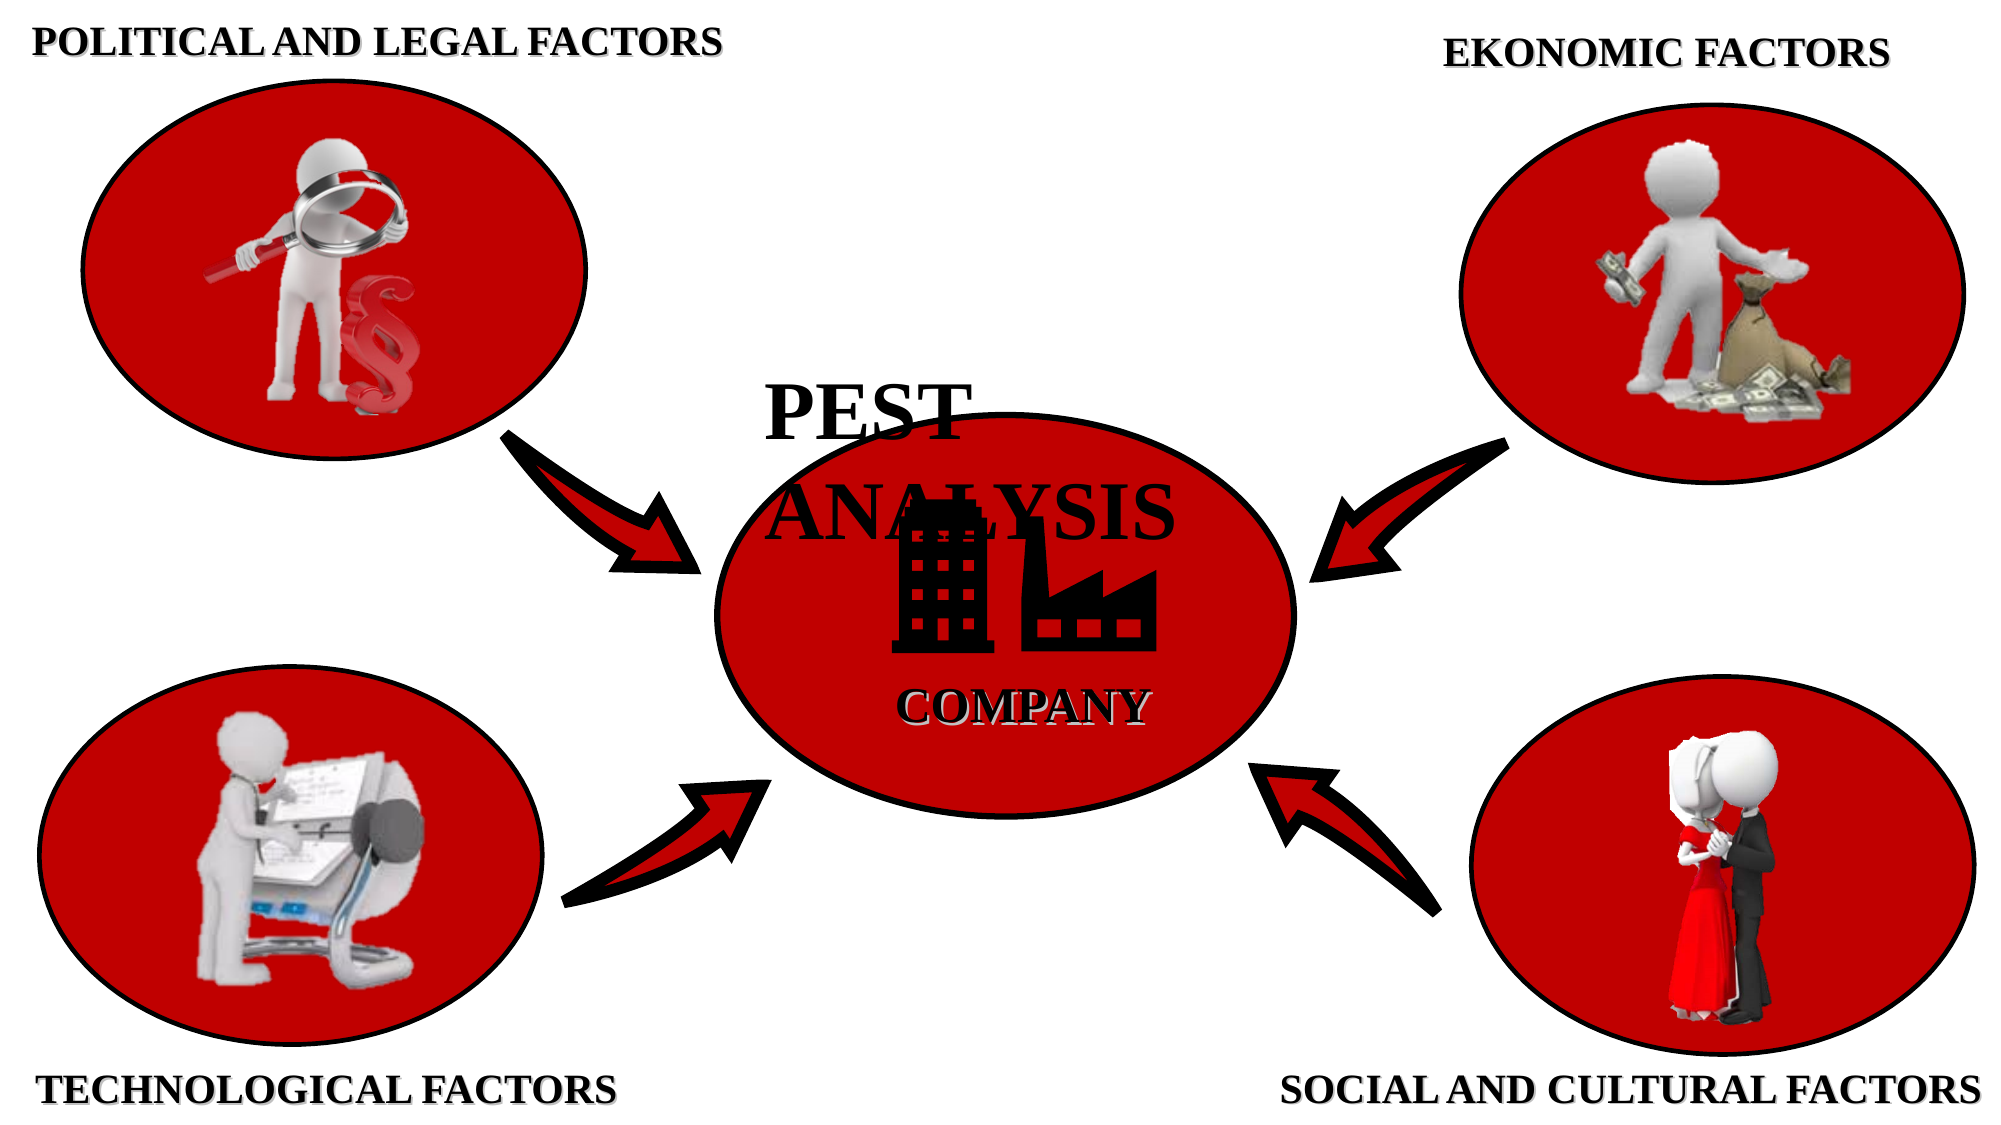

POLITICAL AND LEGAL FACTORS
EKONOMIC FACTORS
PEST ANALYSIS
COMPANY
SOCIAL AND CULTURAL FACTORS
TECHNOLOGICAL FACTORS